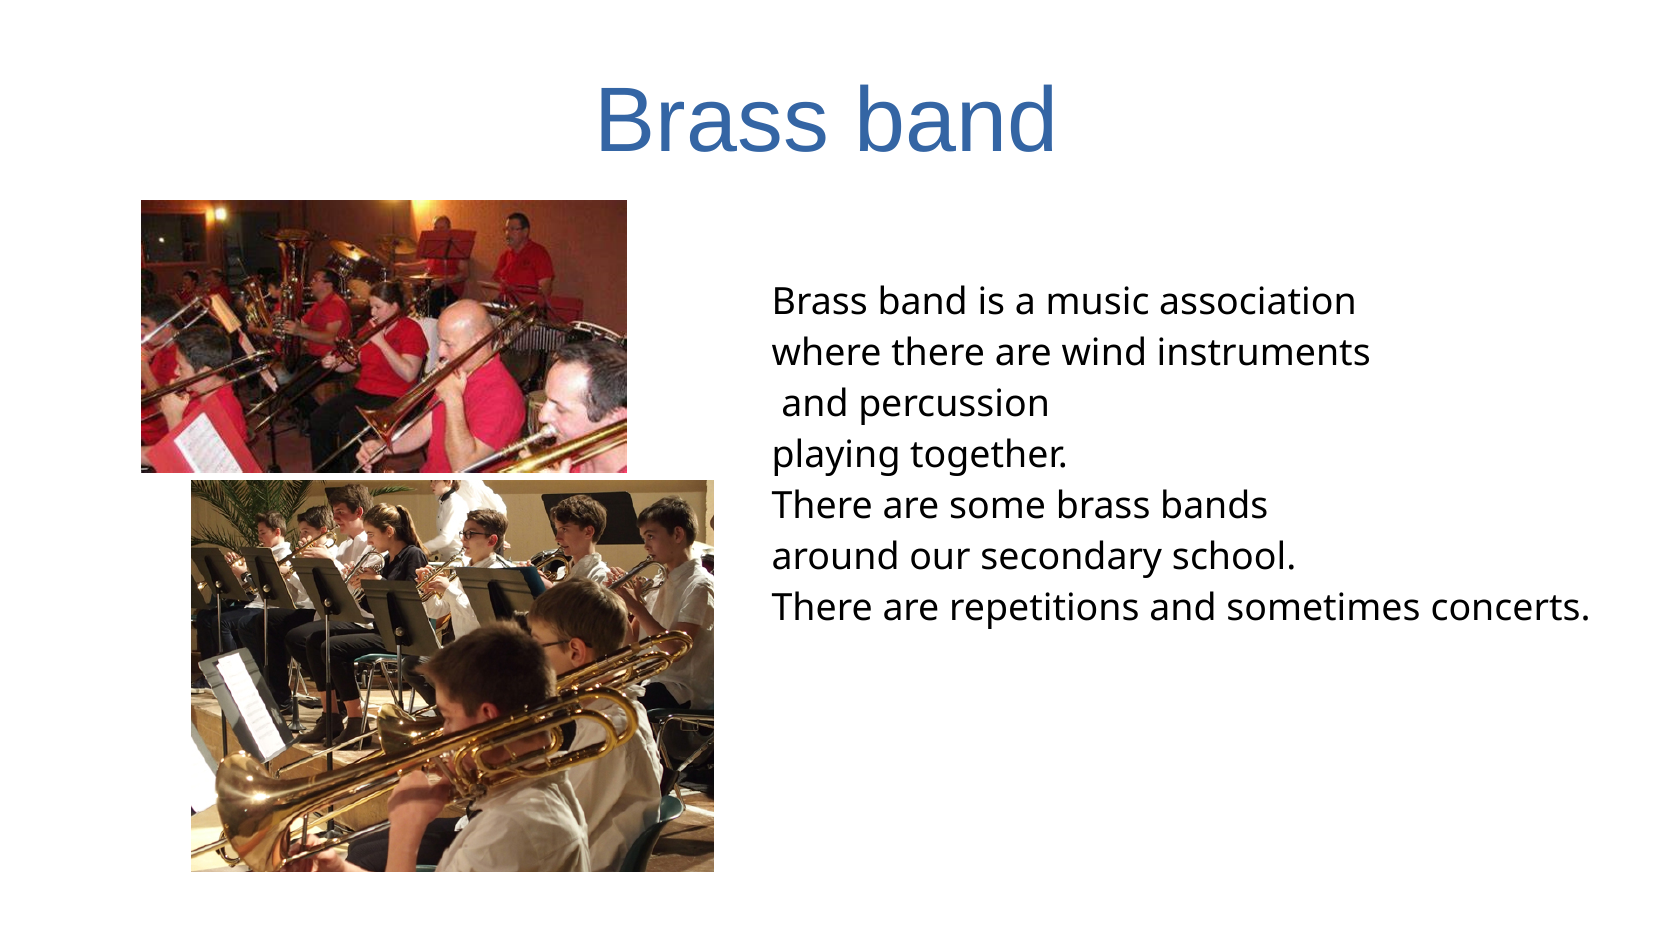

# Brass band
Brass band is a music association
where there are wind instruments
 and percussion
playing together.
There are some brass bands
around our secondary school.
There are repetitions and sometimes concerts.